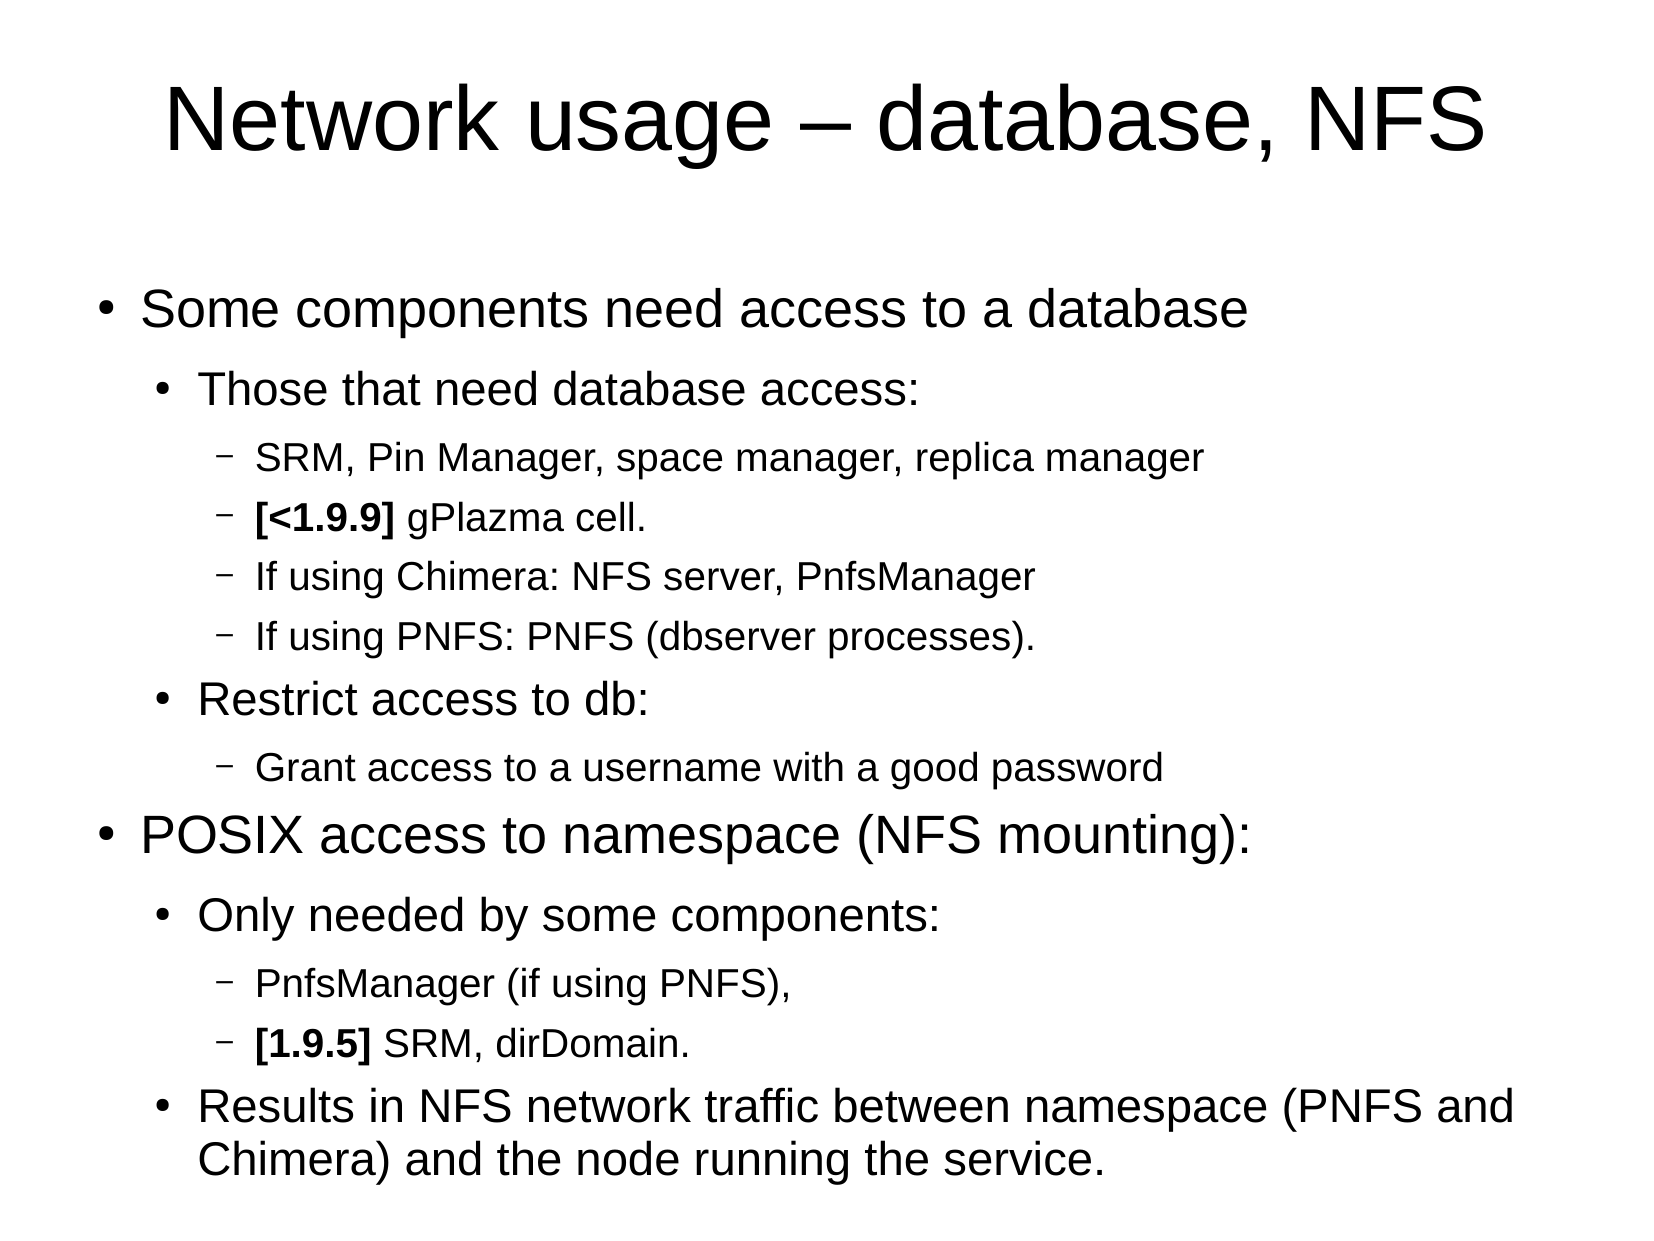

# Network usage – database, NFS
Some components need access to a database
Those that need database access:
SRM, Pin Manager, space manager, replica manager
[<1.9.9] gPlazma cell.
If using Chimera: NFS server, PnfsManager
If using PNFS: PNFS (dbserver processes).
Restrict access to db:
Grant access to a username with a good password
POSIX access to namespace (NFS mounting):
Only needed by some components:
PnfsManager (if using PNFS),
[1.9.5] SRM, dirDomain.
Results in NFS network traffic between namespace (PNFS and Chimera) and the node running the service.